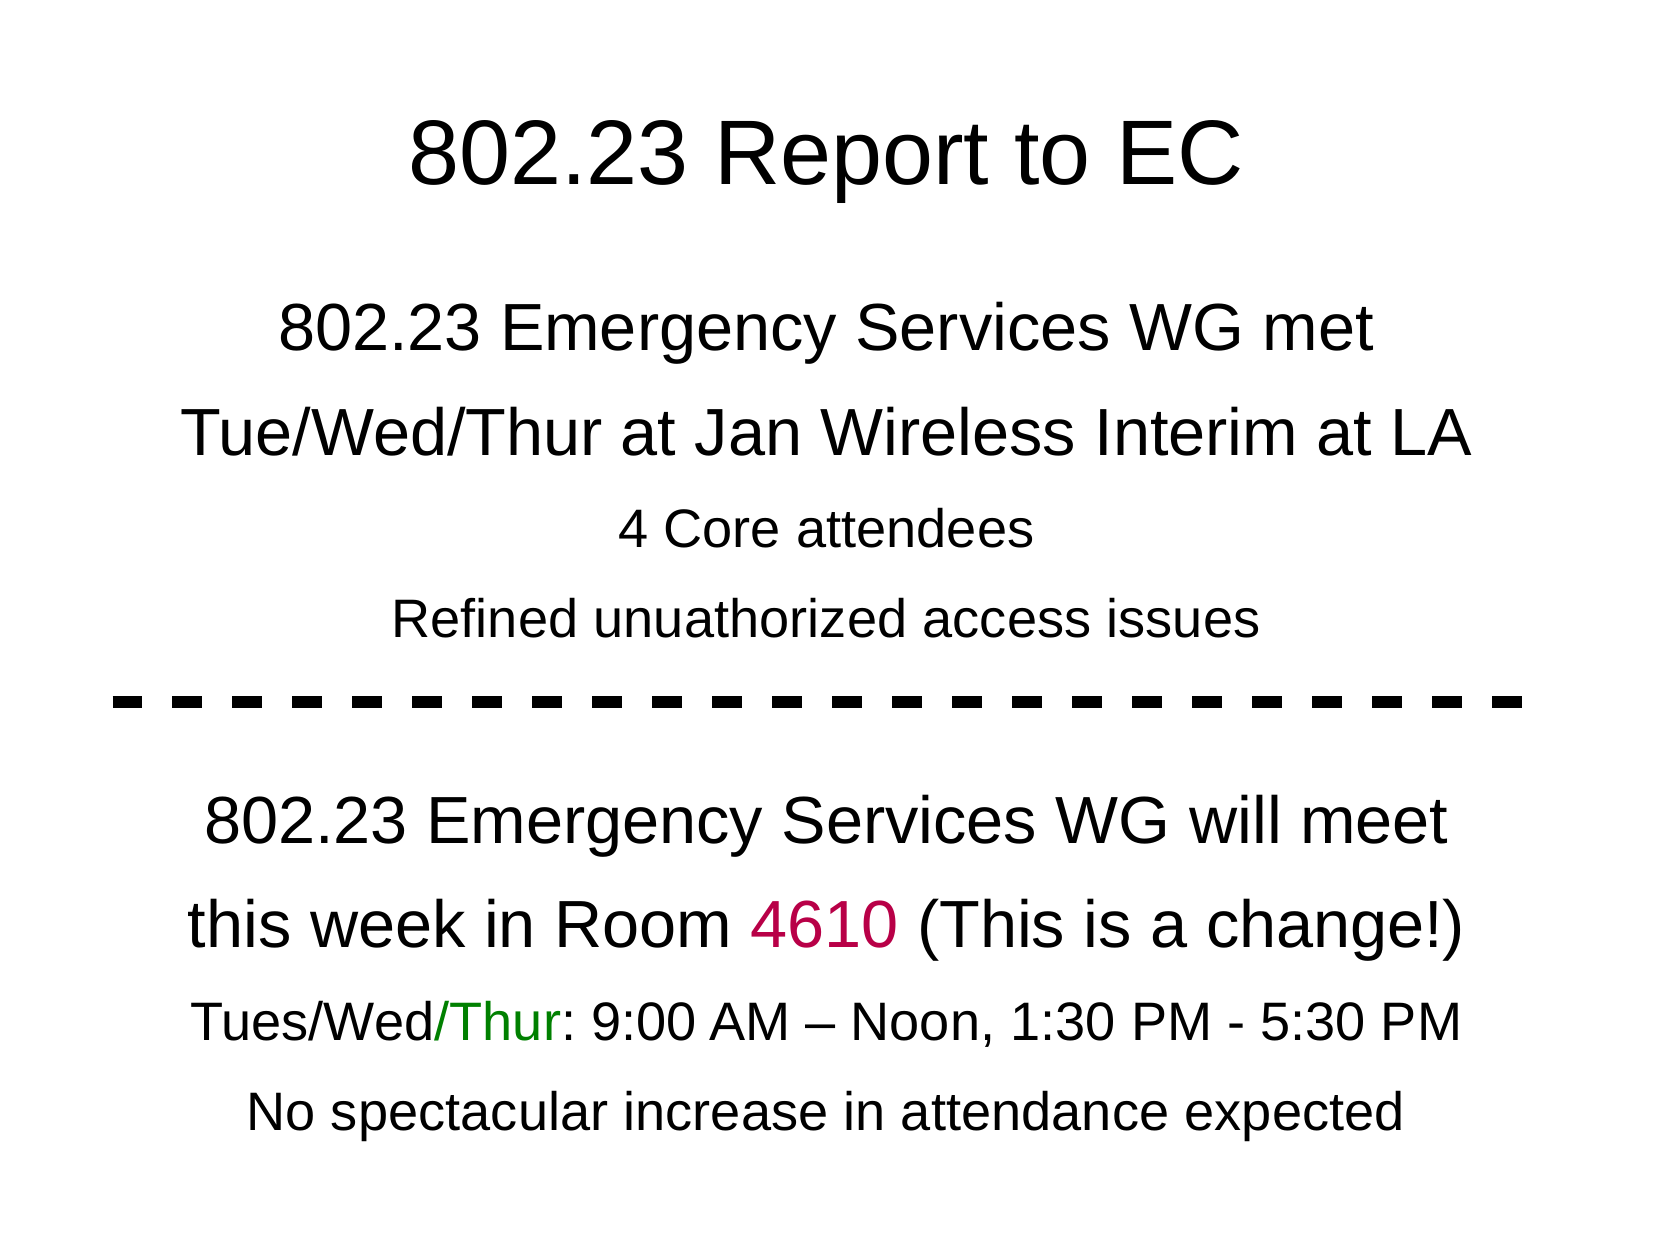

# 802.23 Report to EC
802.23 Emergency Services WG met
Tue/Wed/Thur at Jan Wireless Interim at LA
4 Core attendees
Refined unuathorized access issues
802.23 Emergency Services WG will meet
this week in Room 4610 (This is a change!)
Tues/Wed/Thur: 9:00 AM – Noon, 1:30 PM - 5:30 PM
No spectacular increase in attendance expected